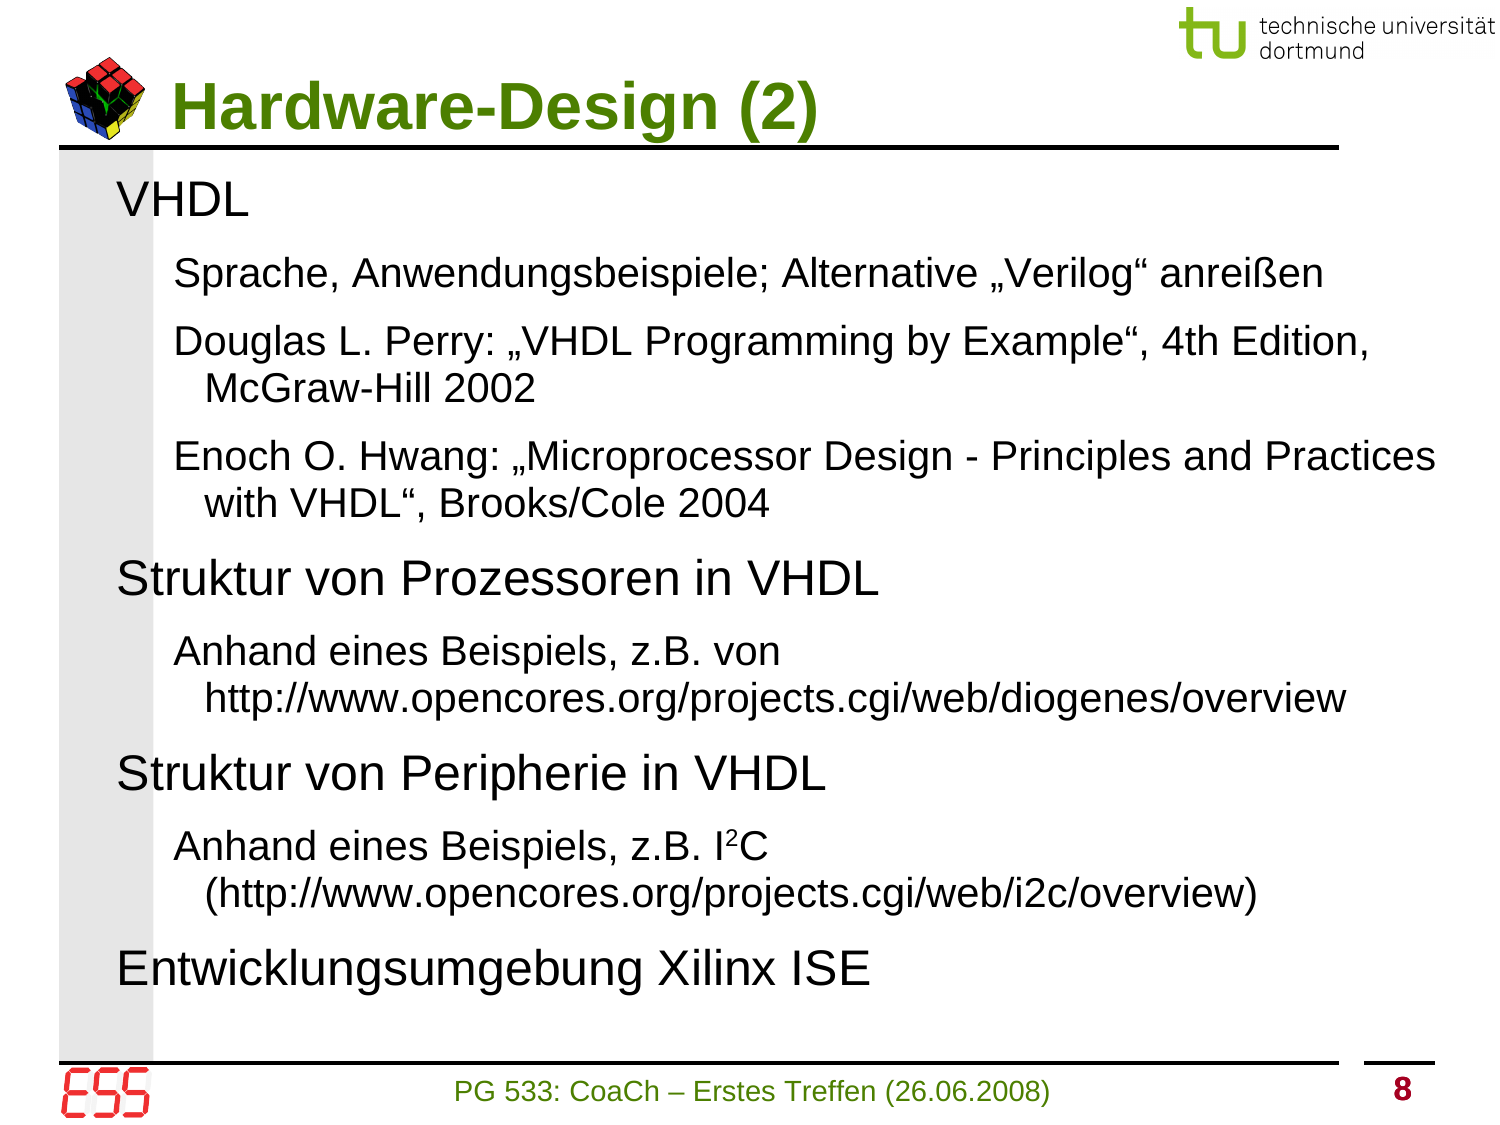

# Hardware-Design (2)
VHDL
Sprache, Anwendungsbeispiele; Alternative „Verilog“ anreißen
Douglas L. Perry: „VHDL Programming by Example“, 4th Edition, McGraw-Hill 2002
Enoch O. Hwang: „Microprocessor Design - Principles and Practices with VHDL“, Brooks/Cole 2004
Struktur von Prozessoren in VHDL
Anhand eines Beispiels, z.B. von http://www.opencores.org/projects.cgi/web/diogenes/overview
Struktur von Peripherie in VHDL
Anhand eines Beispiels, z.B. I2C (http://www.opencores.org/projects.cgi/web/i2c/overview)
Entwicklungsumgebung Xilinx ISE